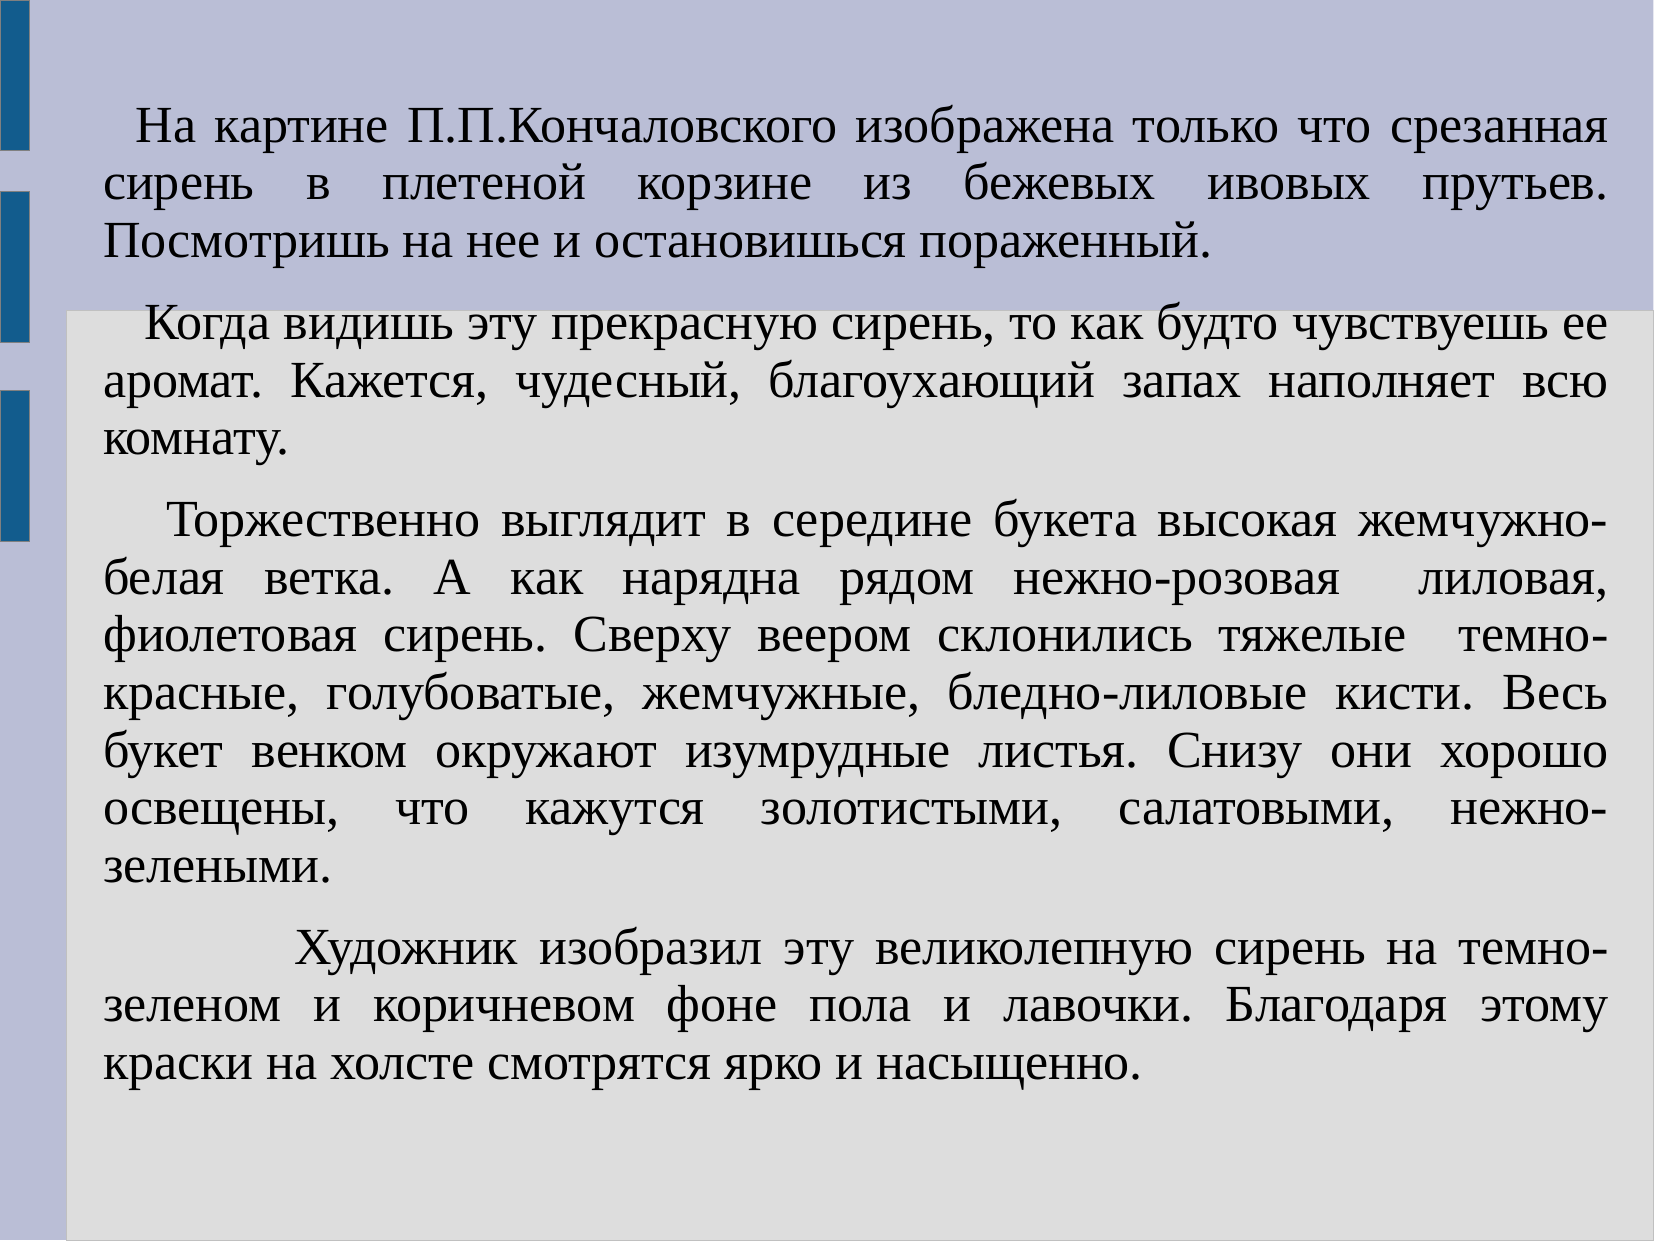

На картине П.П.Кончаловского изображена только что срезанная сирень в плетеной корзине из бежевых ивовых прутьев. Посмотришь на нее и остановишься пораженный.
 Когда видишь эту прекрасную сирень, то как будто чувствуешь ее аромат. Кажется, чудесный, благоухающий запах наполняет всю комнату.
 Торжественно выглядит в середине букета высокая жемчужно-белая ветка. А как нарядна рядом нежно-розовая лиловая, фиолетовая сирень. Сверху веером склонились тяжелые темно-красные, голубоватые, жемчужные, бледно-лиловые кисти. Весь букет венком окружают изумрудные листья. Снизу они хорошо освещены, что кажутся золотистыми, салатовыми, нежно-зелеными.
 Художник изобразил эту великолепную сирень на темно-зеленом и коричневом фоне пола и лавочки. Благодаря этому краски на холсте смотрятся ярко и насыщенно.